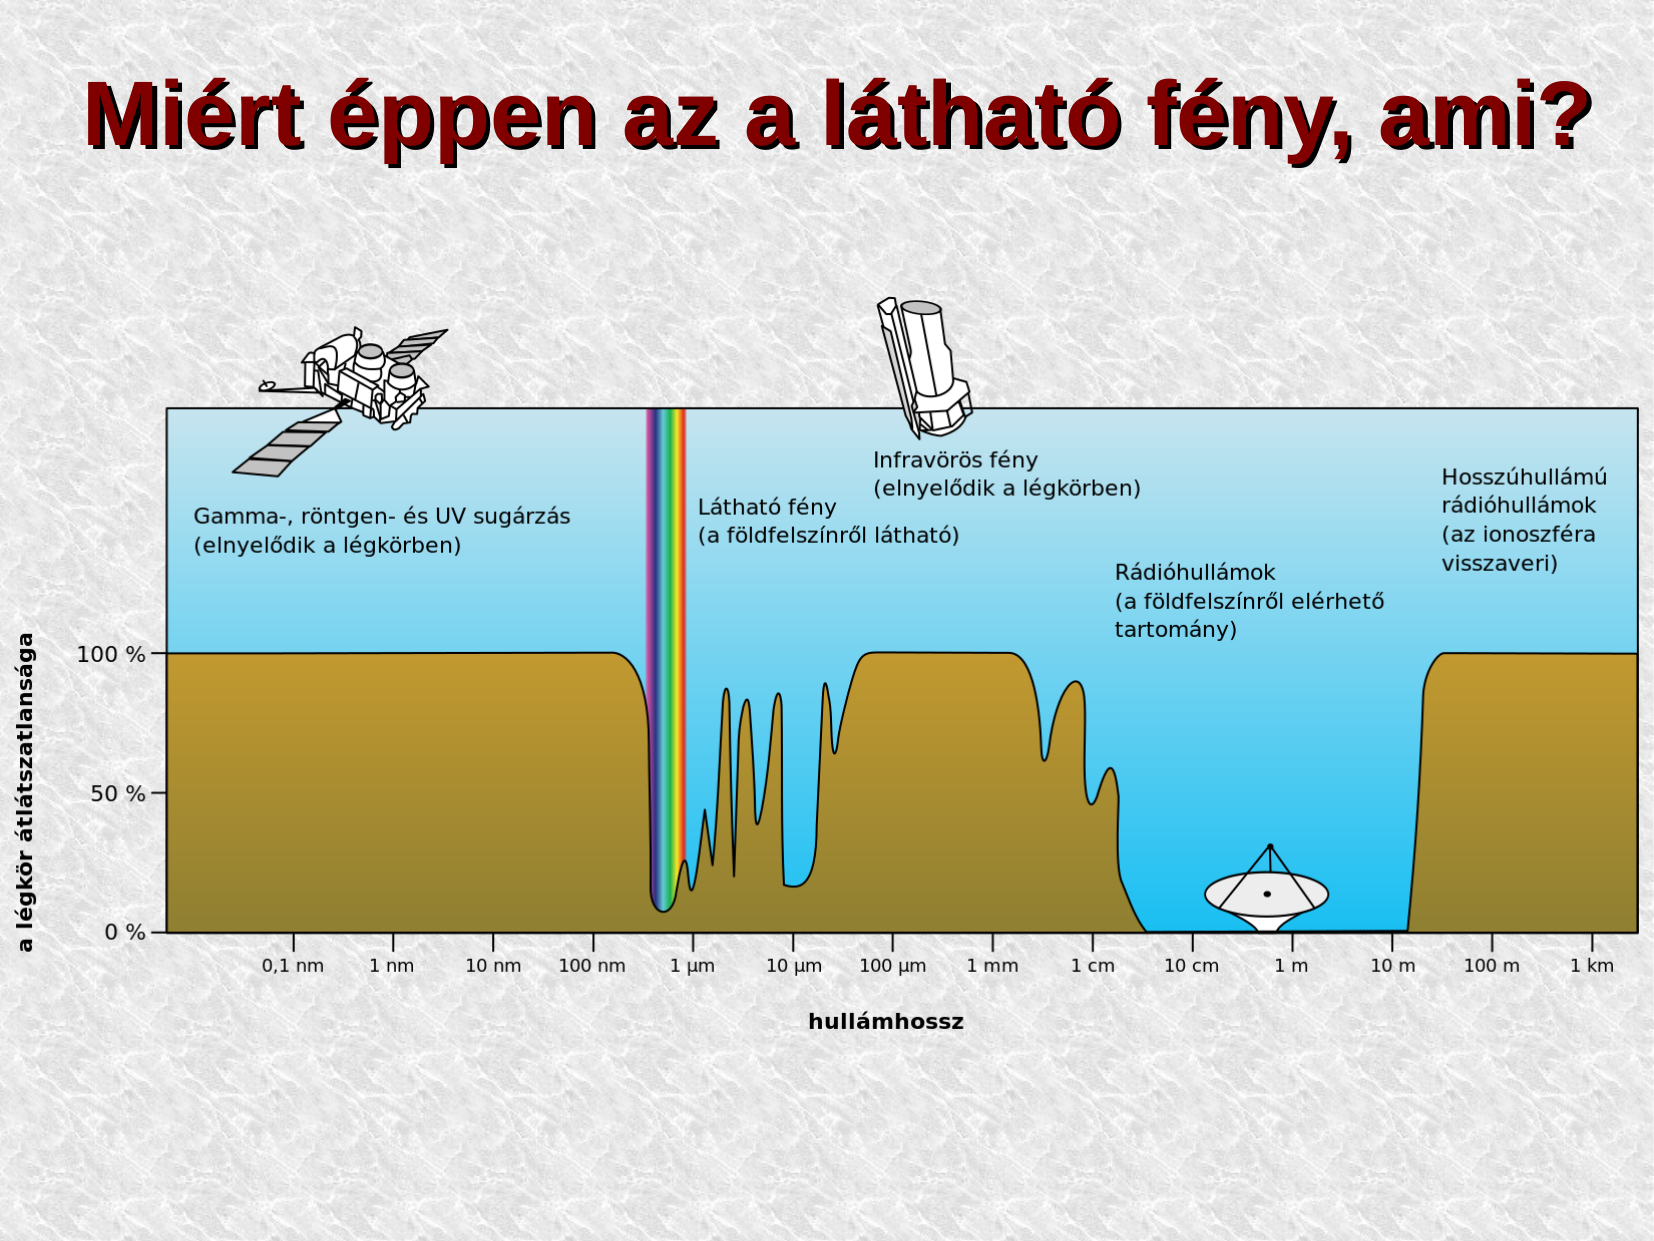

# Miért éppen az a látható fény, ami?